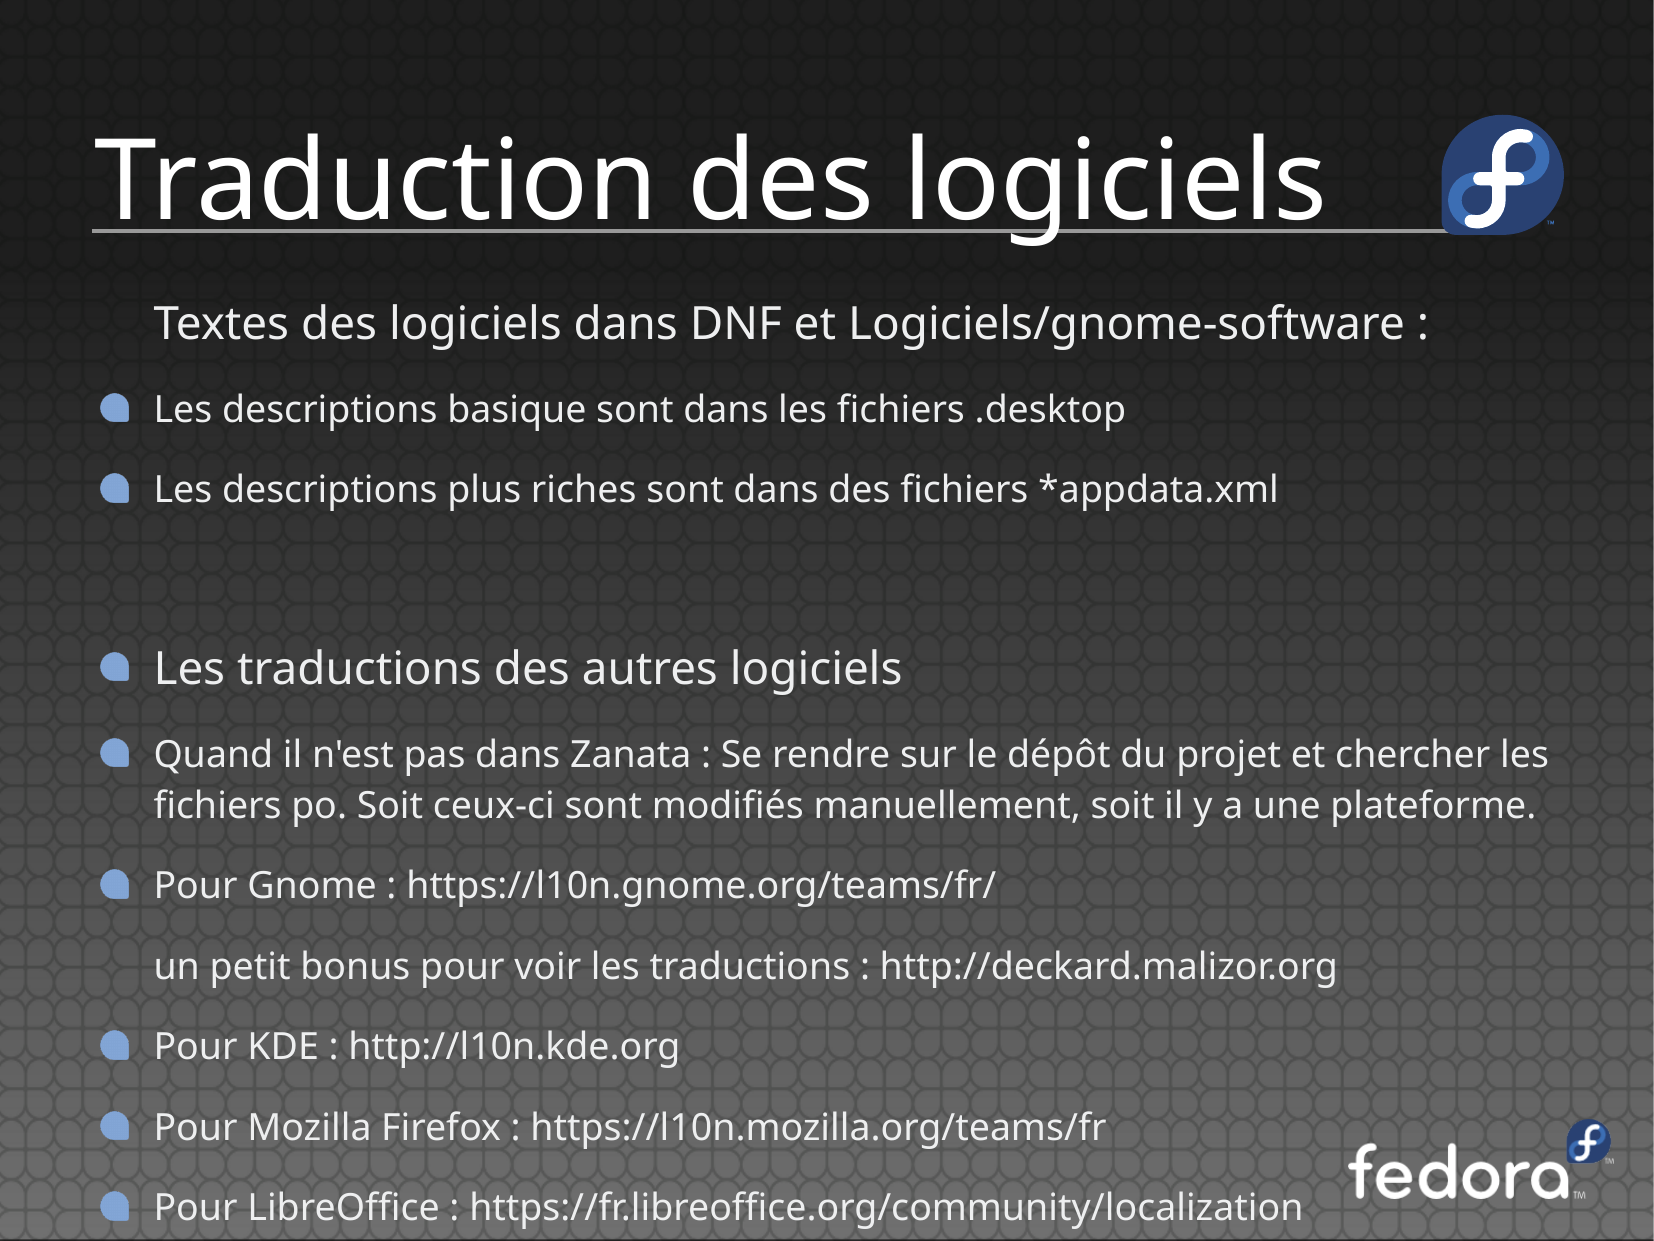

Traduction des logiciels
# Textes des logiciels dans DNF et Logiciels/gnome-software :
Les descriptions basique sont dans les fichiers .desktop
Les descriptions plus riches sont dans des fichiers *appdata.xml
Les traductions des autres logiciels
Quand il n'est pas dans Zanata : Se rendre sur le dépôt du projet et chercher les fichiers po. Soit ceux-ci sont modifiés manuellement, soit il y a une plateforme.
Pour Gnome : https://l10n.gnome.org/teams/fr/
un petit bonus pour voir les traductions : http://deckard.malizor.org
Pour KDE : http://l10n.kde.org
Pour Mozilla Firefox : https://l10n.mozilla.org/teams/fr
Pour LibreOffice : https://fr.libreoffice.org/community/localization